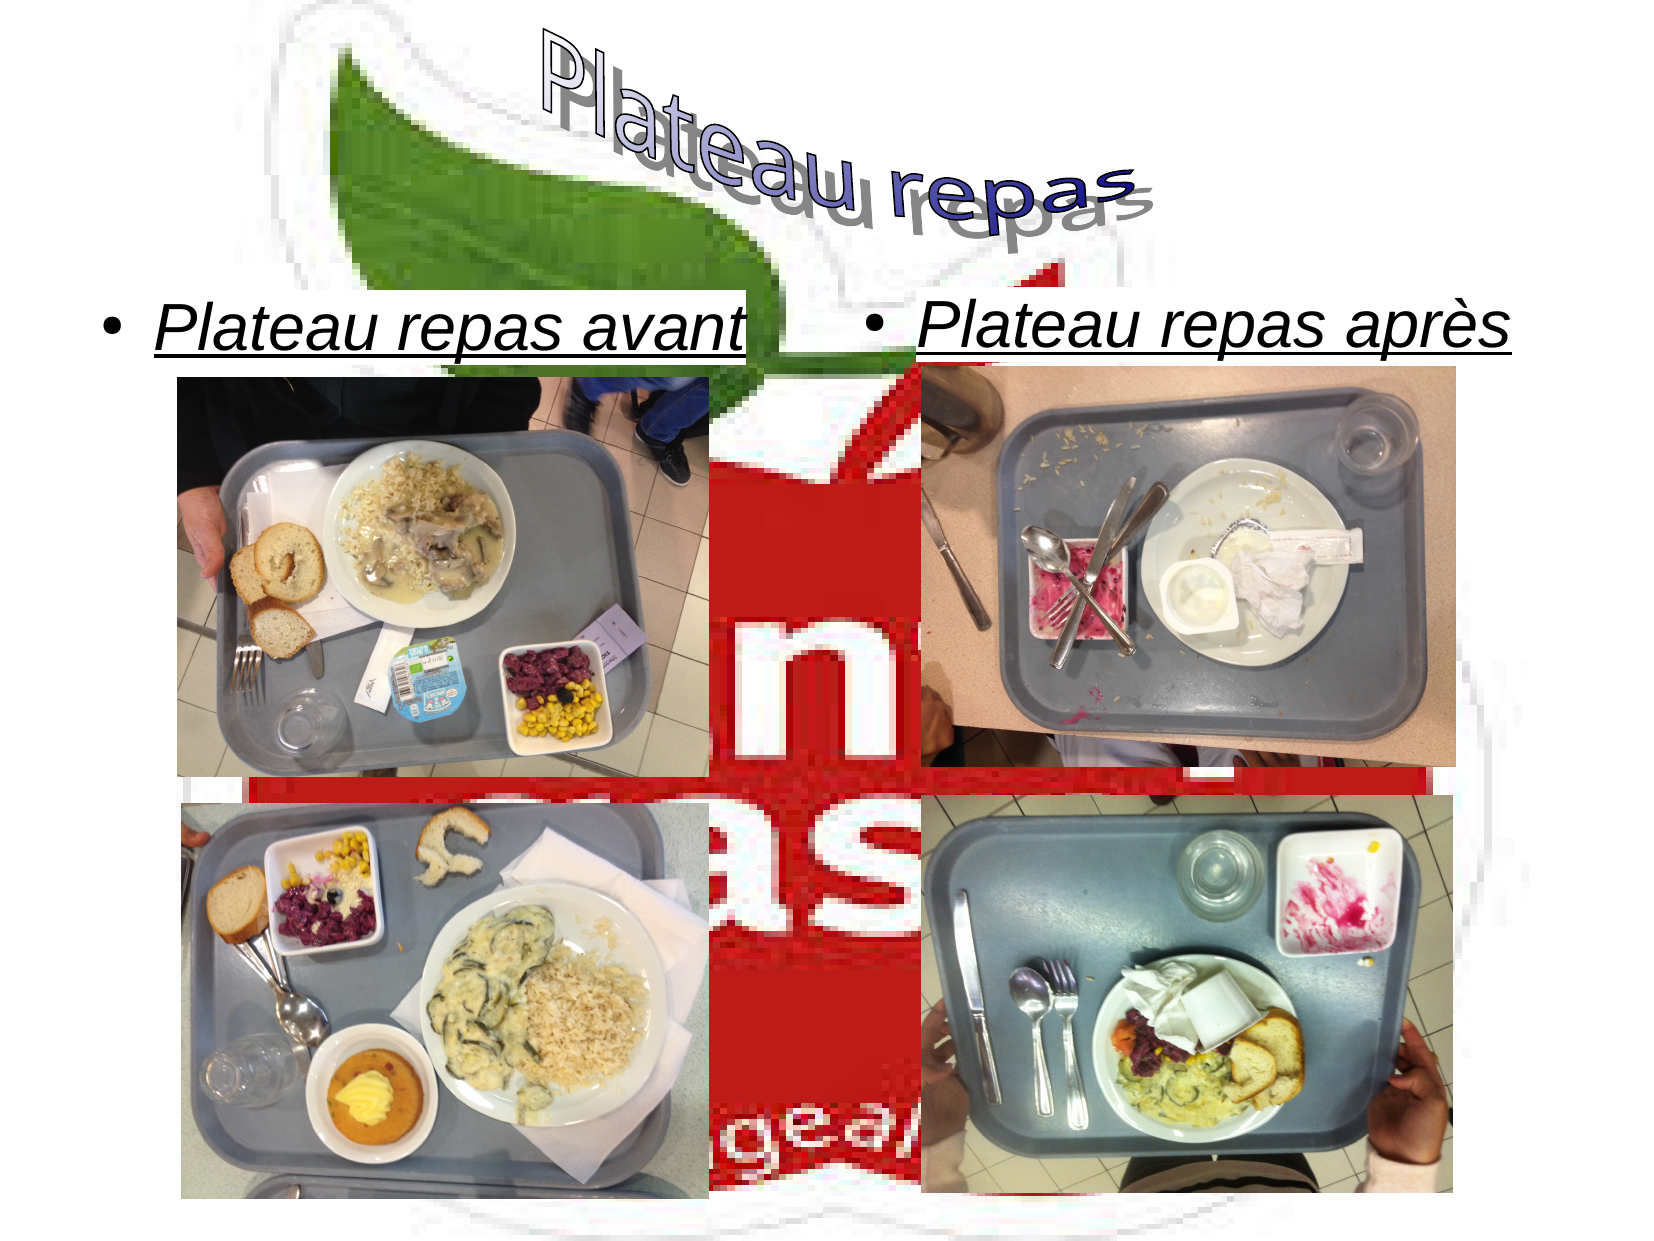

Plateau repas
Plateau repas après
# Plateau repas avant